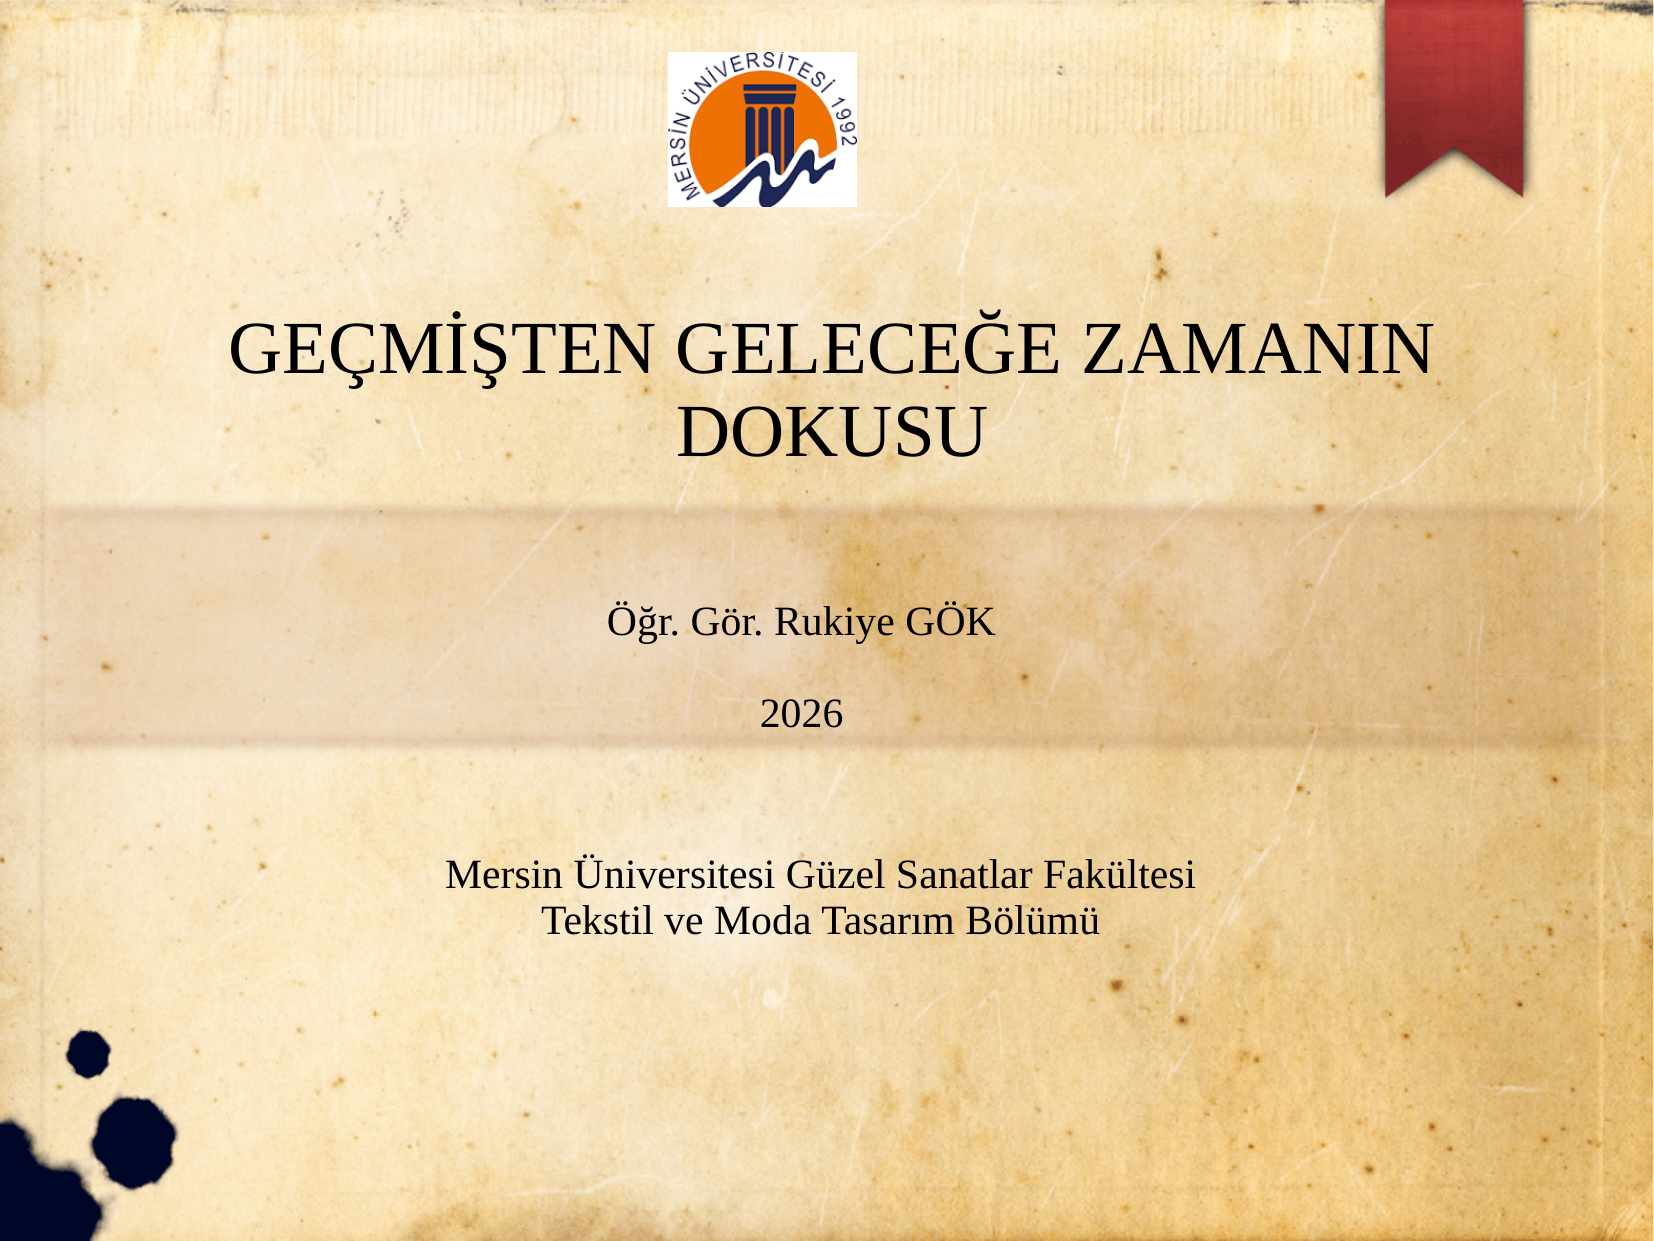

# GEÇMİŞTEN GELECEĞE ZAMANIN DOKUSU
Öğr. Gör. Rukiye GÖK
2026
Mersin Üniversitesi Güzel Sanatlar Fakültesi
Tekstil ve Moda Tasarım Bölümü